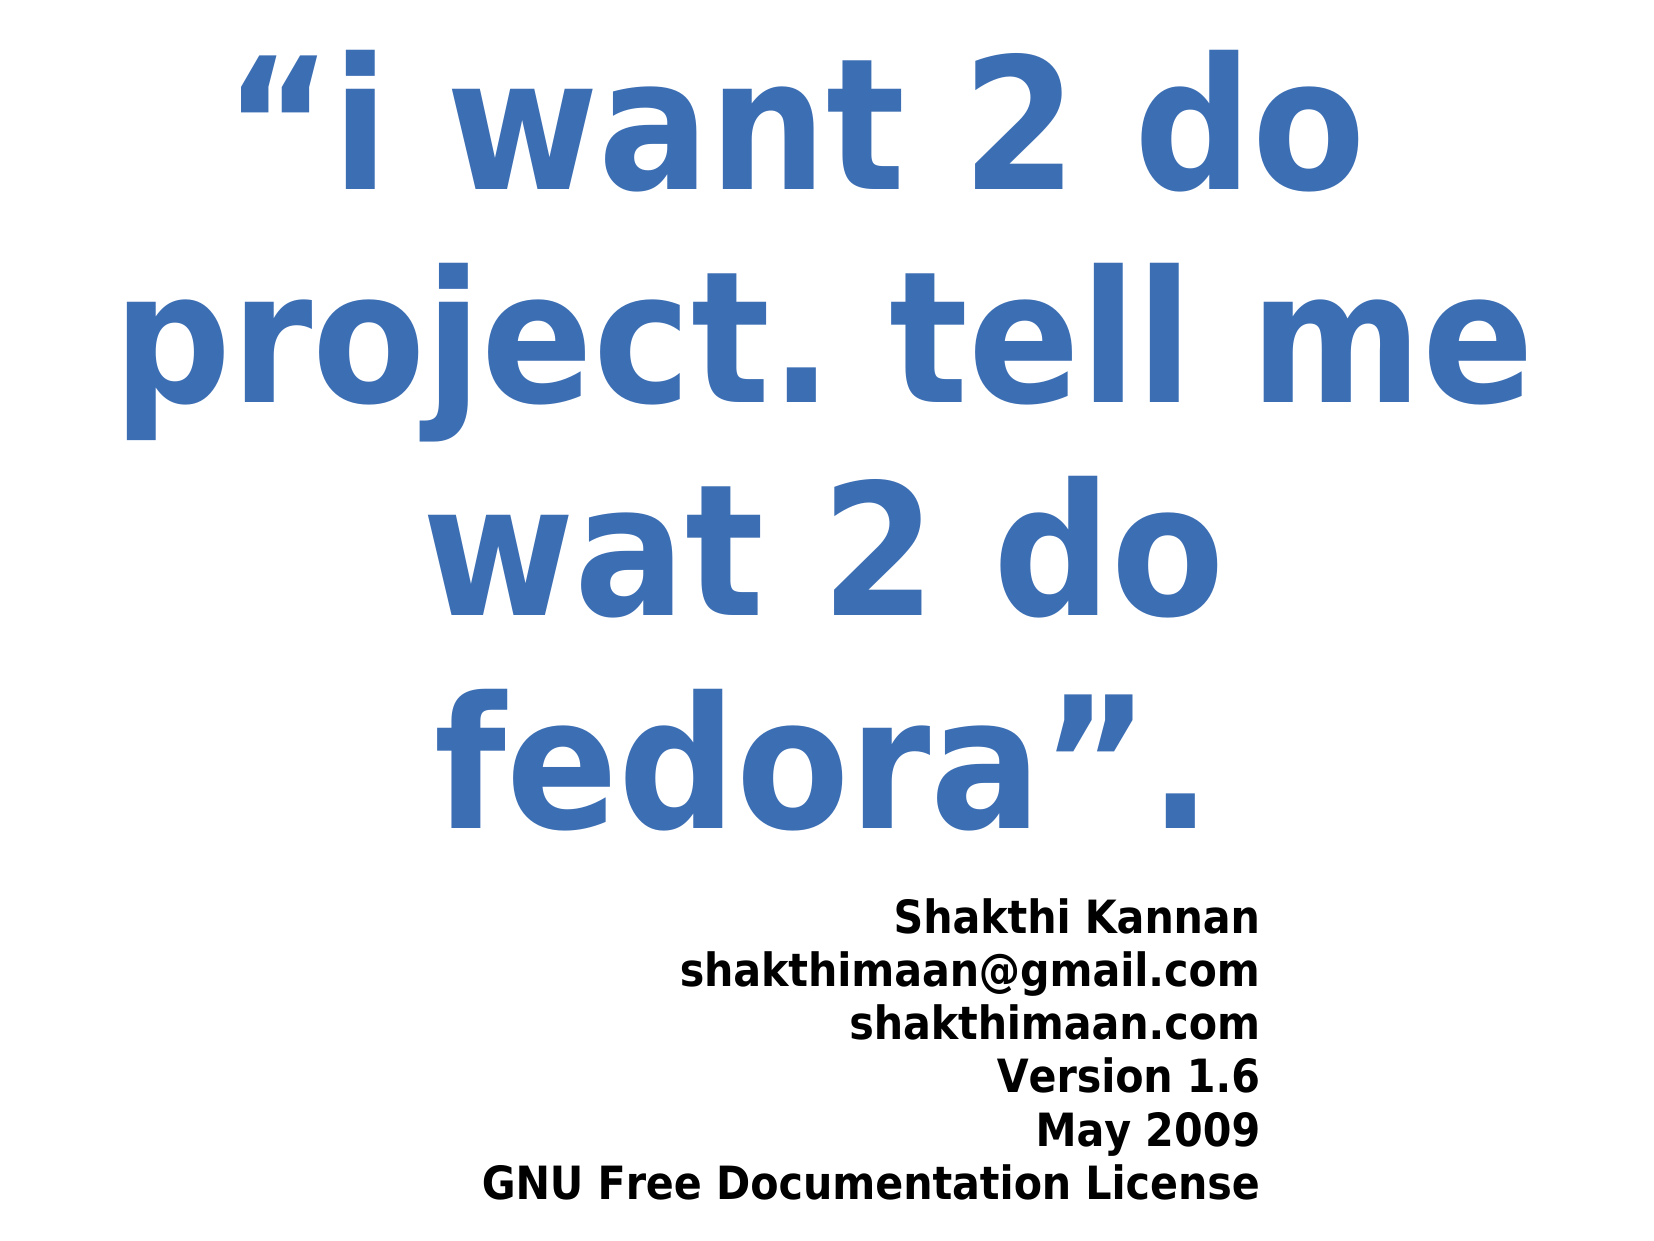

“i want 2 do project. tell me wat 2 do fedora”.
Shakthi Kannan
shakthimaan@gmail.com
shakthimaan.com
Version 1.6
May 2009
GNU Free Documentation License